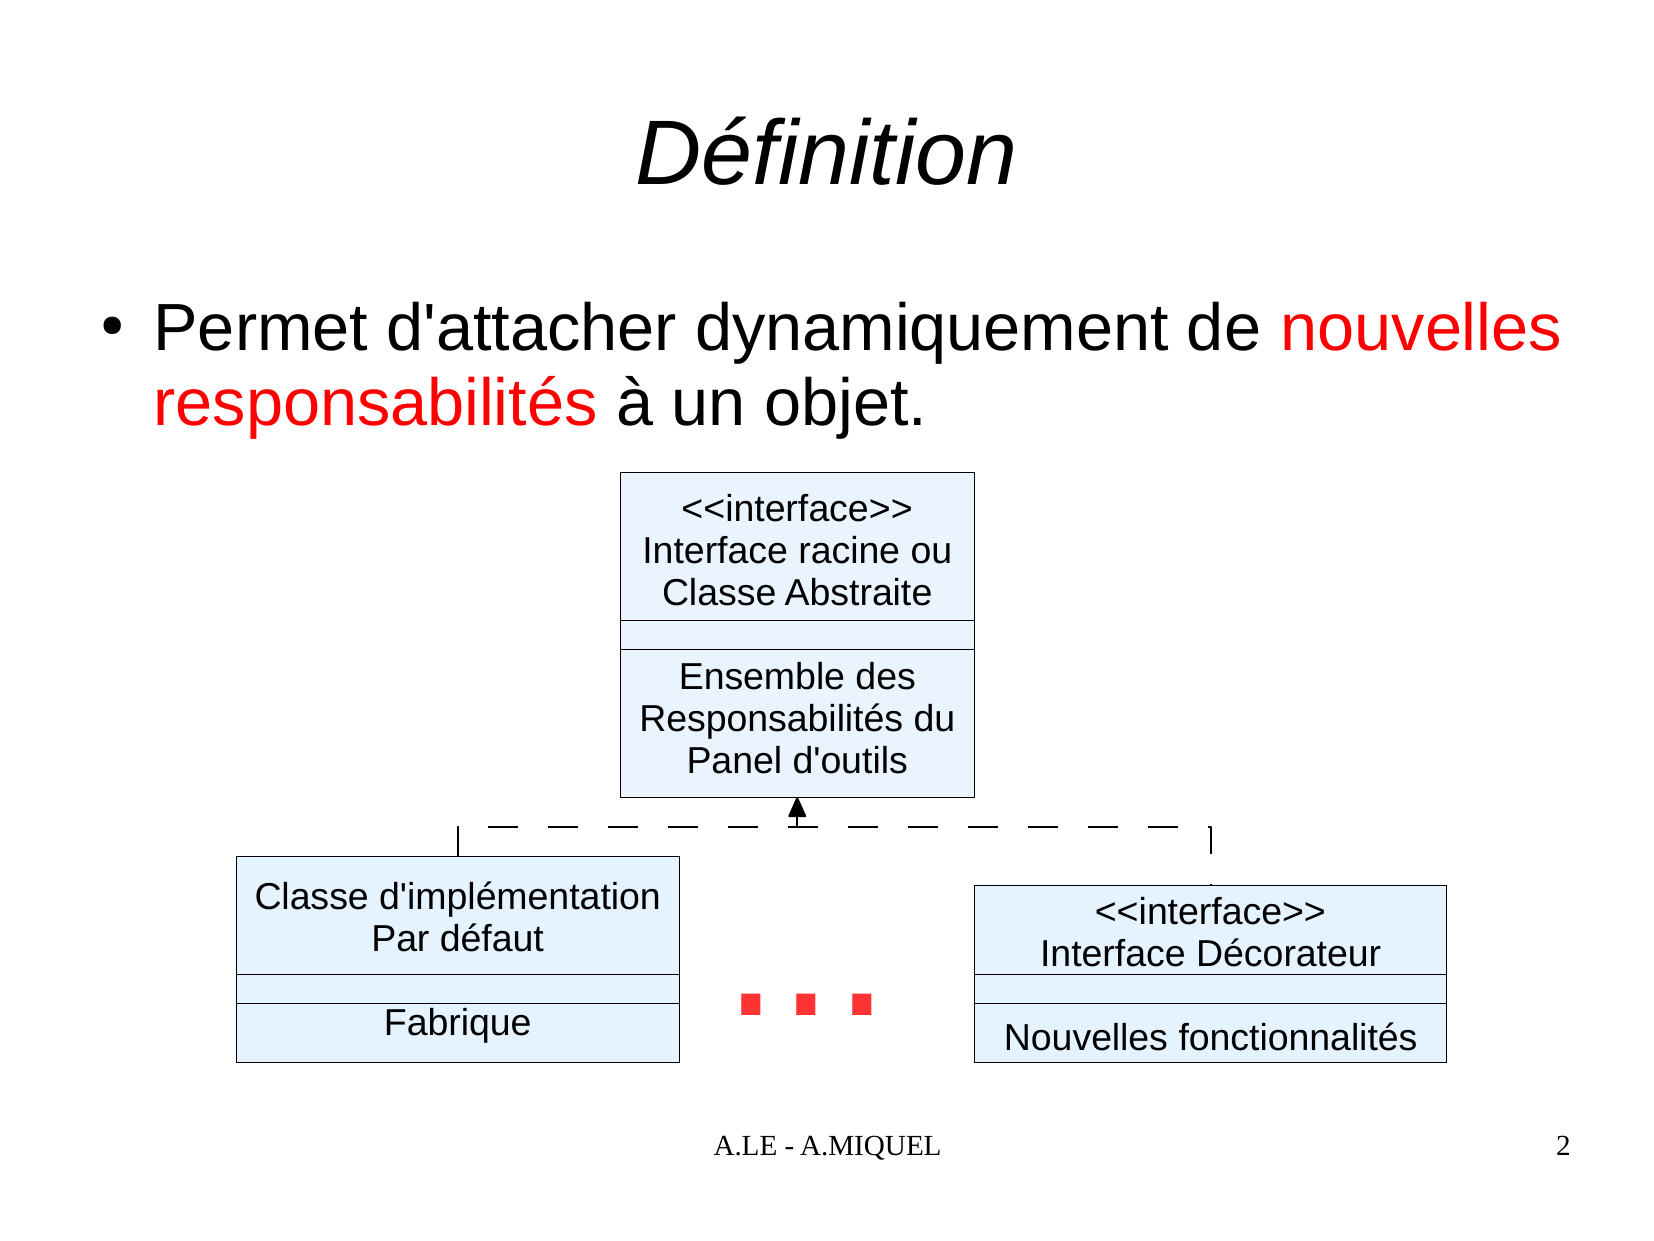

# Définition
Permet d'attacher dynamiquement de nouvelles responsabilités à un objet.
<<interface>>
Interface racine ou
Classe Abstraite
Ensemble des
Responsabilités du
Panel d'outils
...
Classe d'implémentation
Par défaut
Fabrique
<<interface>>
Interface Décorateur
Nouvelles fonctionnalités
A.LE - A.MIQUEL
2